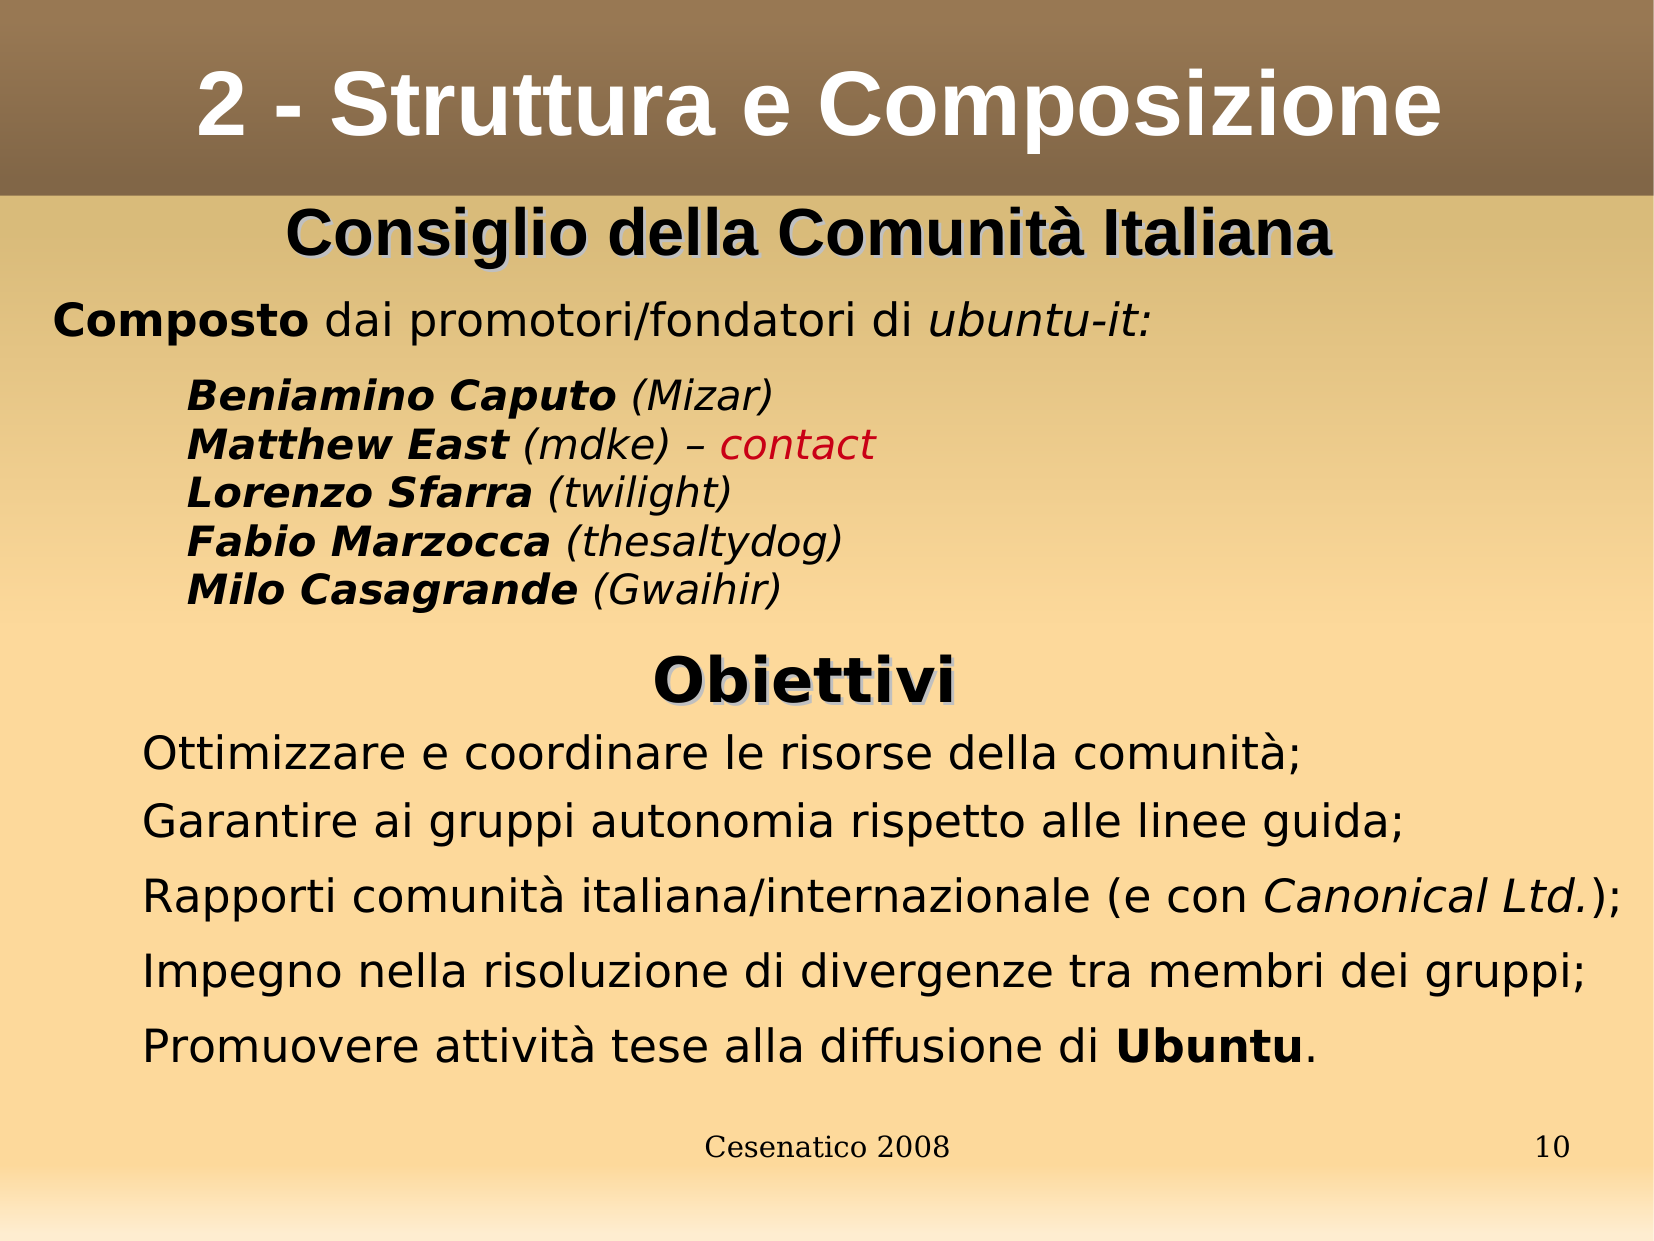

# 2 - Struttura e Composizione
Consiglio della Comunità Italiana
Composto dai promotori/fondatori di ubuntu-it:
 Beniamino Caputo (Mizar)
 Matthew East (mdke) – contact
 Lorenzo Sfarra (twilight)
 Fabio Marzocca (thesaltydog)
 Milo Casagrande (Gwaihir)
Obiettivi
 Ottimizzare e coordinare le risorse della comunità;
 Garantire ai gruppi autonomia rispetto alle linee guida;
 Rapporti comunità italiana/internazionale (e con Canonical Ltd.);
 Impegno nella risoluzione di divergenze tra membri dei gruppi;
 Promuovere attività tese alla diffusione di Ubuntu.
Cesenatico 2008
10